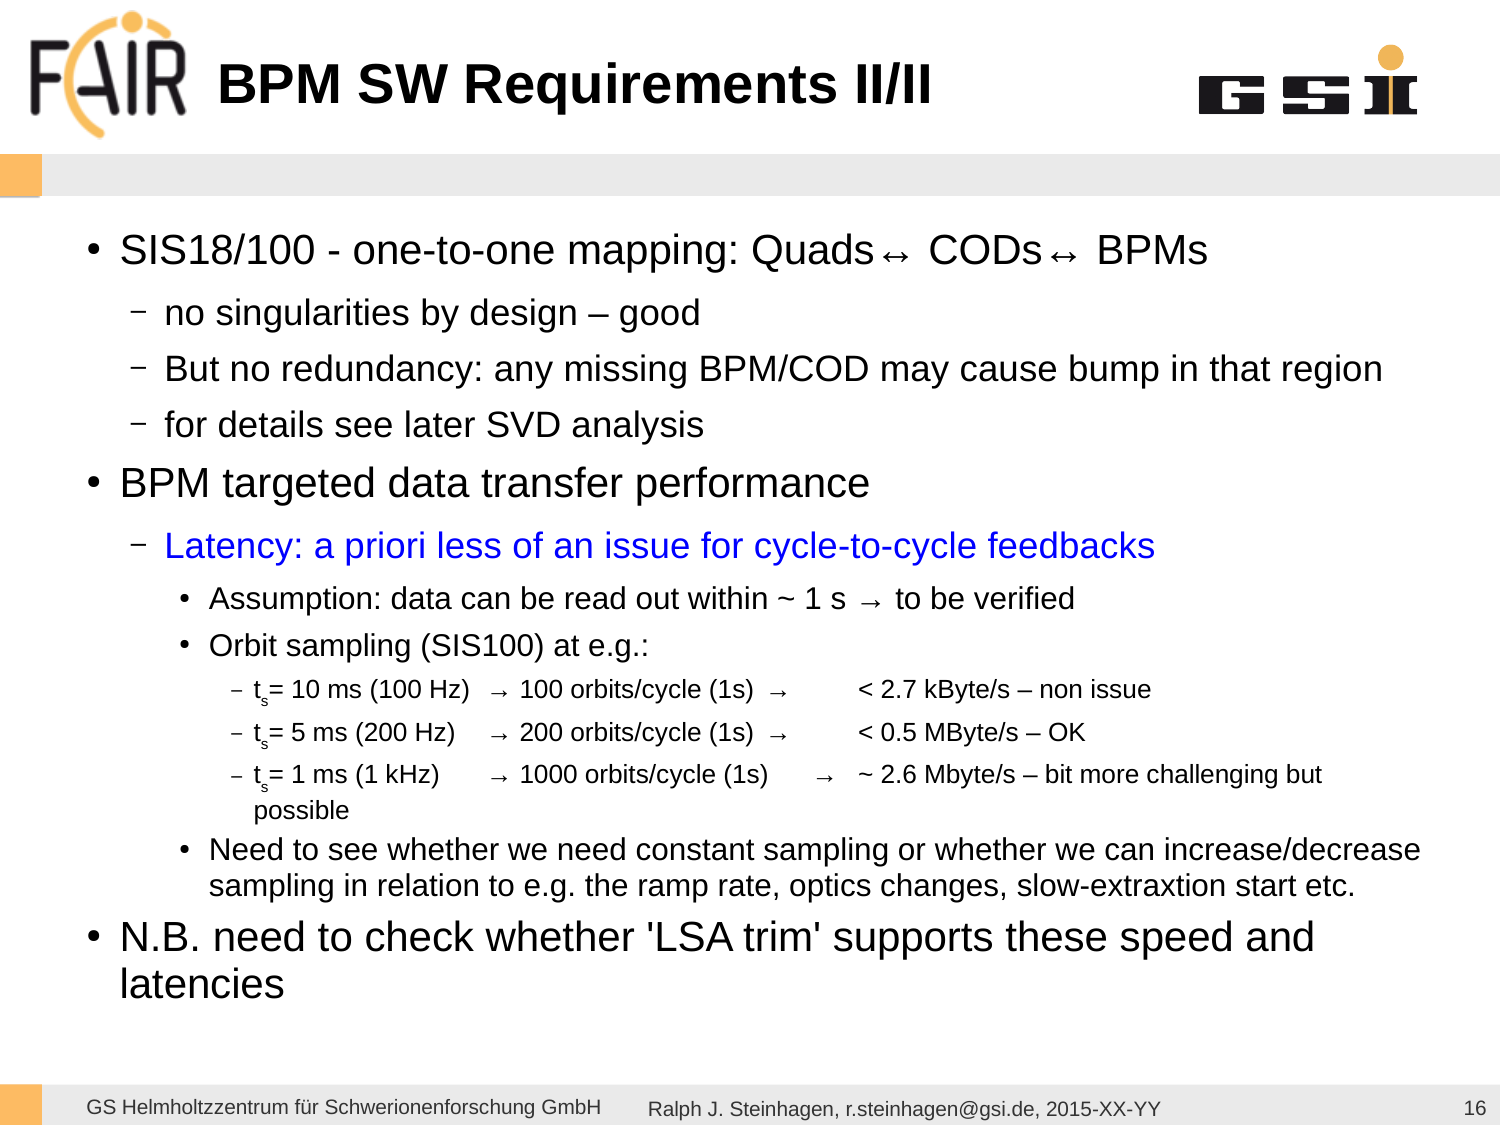

# BPM SW Requirements II/II
SIS18/100 - one-to-one mapping: Quads↔ CODs↔ BPMs
no singularities by design – good
But no redundancy: any missing BPM/COD may cause bump in that region
for details see later SVD analysis
BPM targeted data transfer performance
Latency: a priori less of an issue for cycle-to-cycle feedbacks
Assumption: data can be read out within ~ 1 s → to be verified
Orbit sampling (SIS100) at e.g.:
ts= 10 ms (100 Hz) 	→ 100 orbits/cycle (1s) 	→ 		< 2.7 kByte/s – non issue
ts= 5 ms (200 Hz) 	→ 200 orbits/cycle (1s) 	→ 		< 0.5 MByte/s – OK
ts= 1 ms (1 kHz) 	→ 1000 orbits/cycle (1s)	→ 	~ 2.6 Mbyte/s – bit more challenging but possible
Need to see whether we need constant sampling or whether we can increase/decrease sampling in relation to e.g. the ramp rate, optics changes, slow-extraxtion start etc.
N.B. need to check whether 'LSA trim' supports these speed and latencies